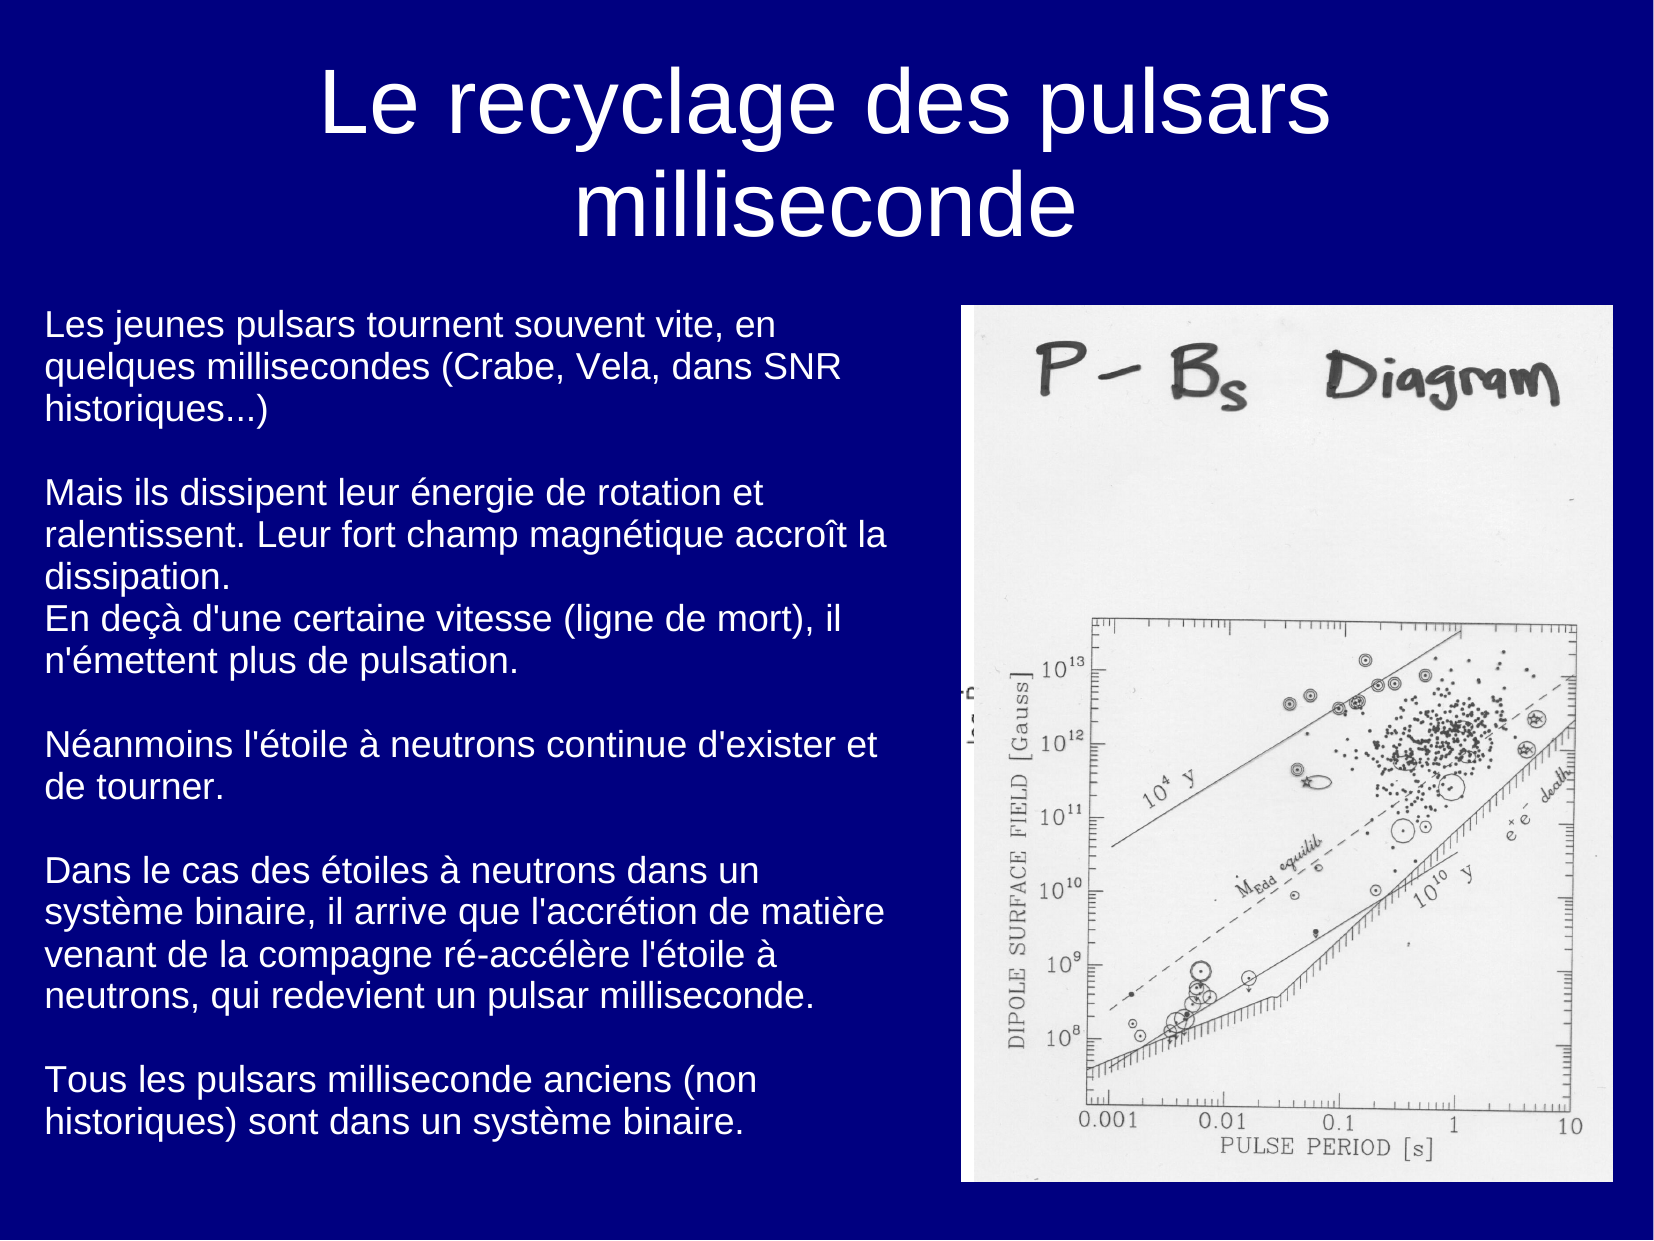

# Le recyclage des pulsars milliseconde
Les jeunes pulsars tournent souvent vite, en quelques millisecondes (Crabe, Vela, dans SNR historiques...)
Mais ils dissipent leur énergie de rotation et ralentissent. Leur fort champ magnétique accroît la dissipation.
En deçà d'une certaine vitesse (ligne de mort), il n'émettent plus de pulsation.
Néanmoins l'étoile à neutrons continue d'exister et de tourner.
Dans le cas des étoiles à neutrons dans un système binaire, il arrive que l'accrétion de matière venant de la compagne ré-accélère l'étoile à neutrons, qui redevient un pulsar milliseconde.
Tous les pulsars milliseconde anciens (non historiques) sont dans un système binaire.